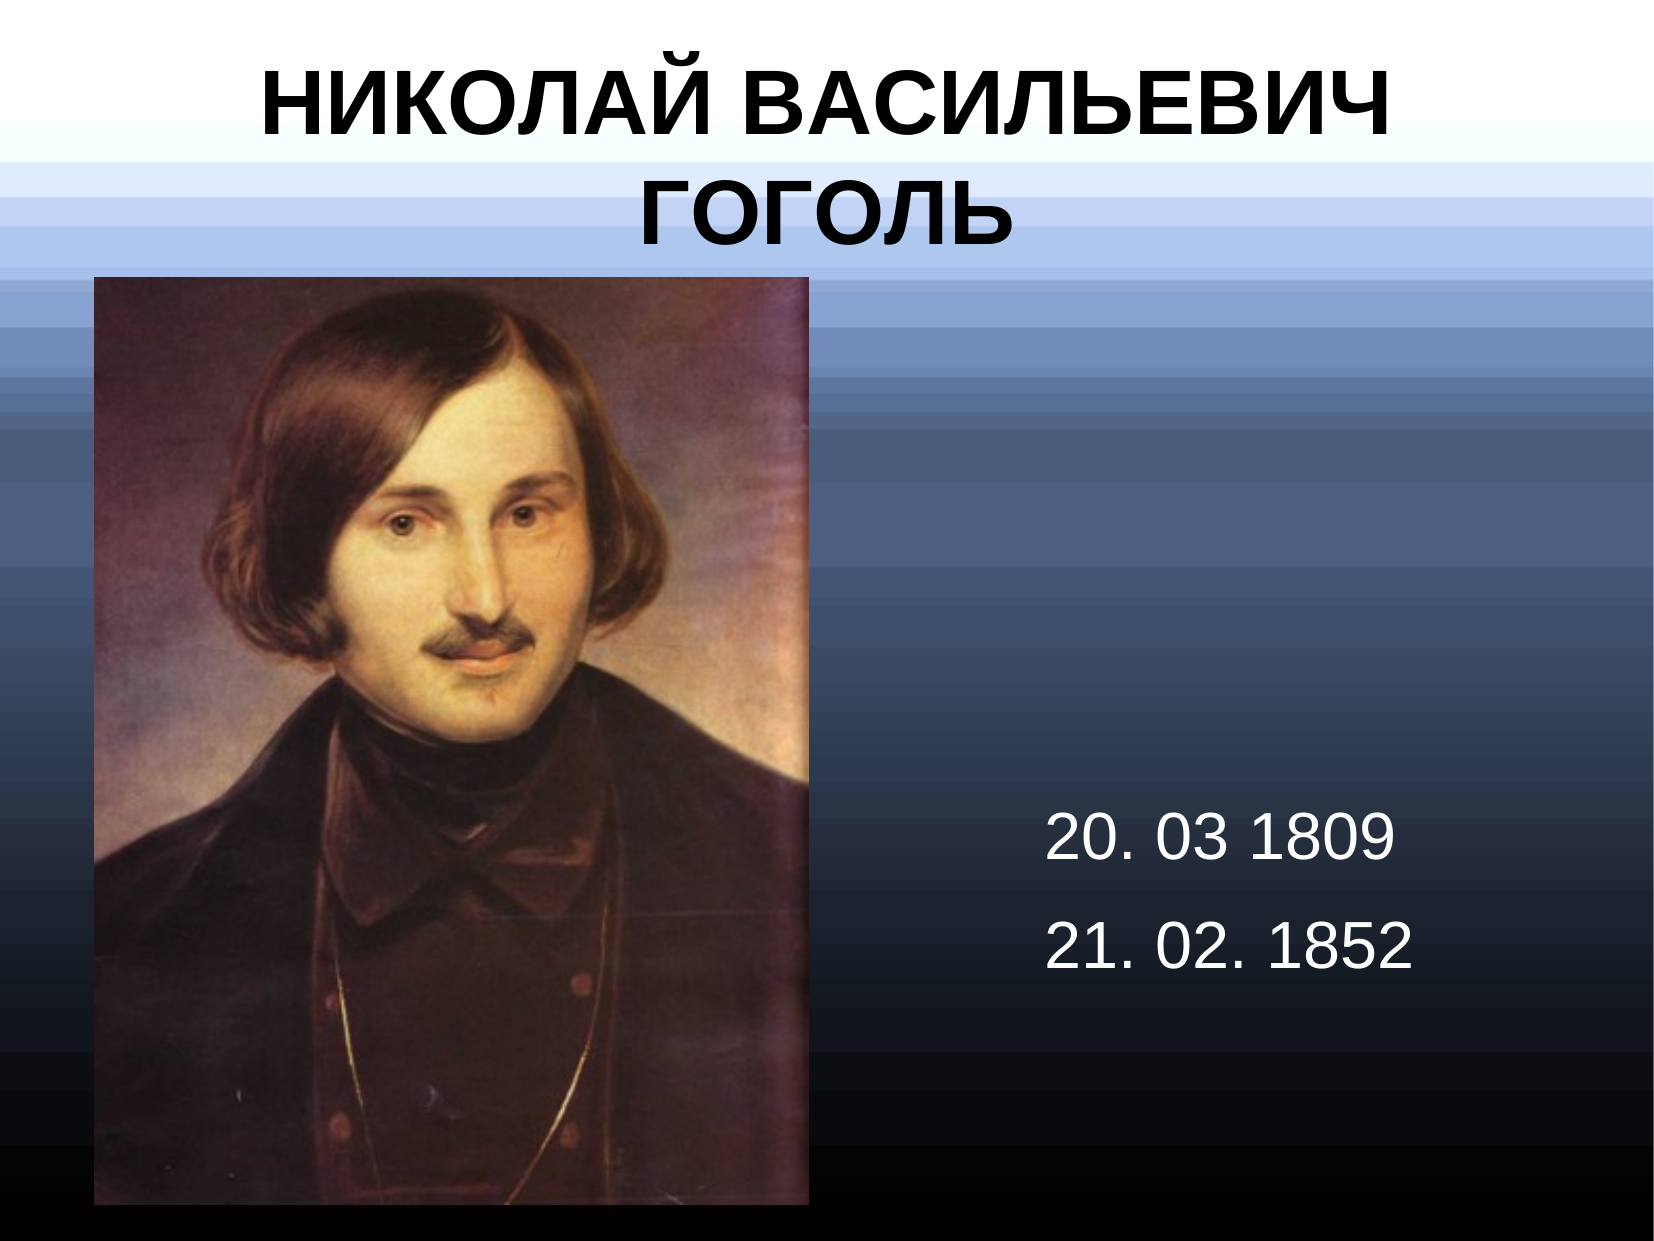

# НИКОЛАЙ ВАСИЛЬЕВИЧ ГОГОЛЬ
 20. 03 1809
 21. 02. 1852